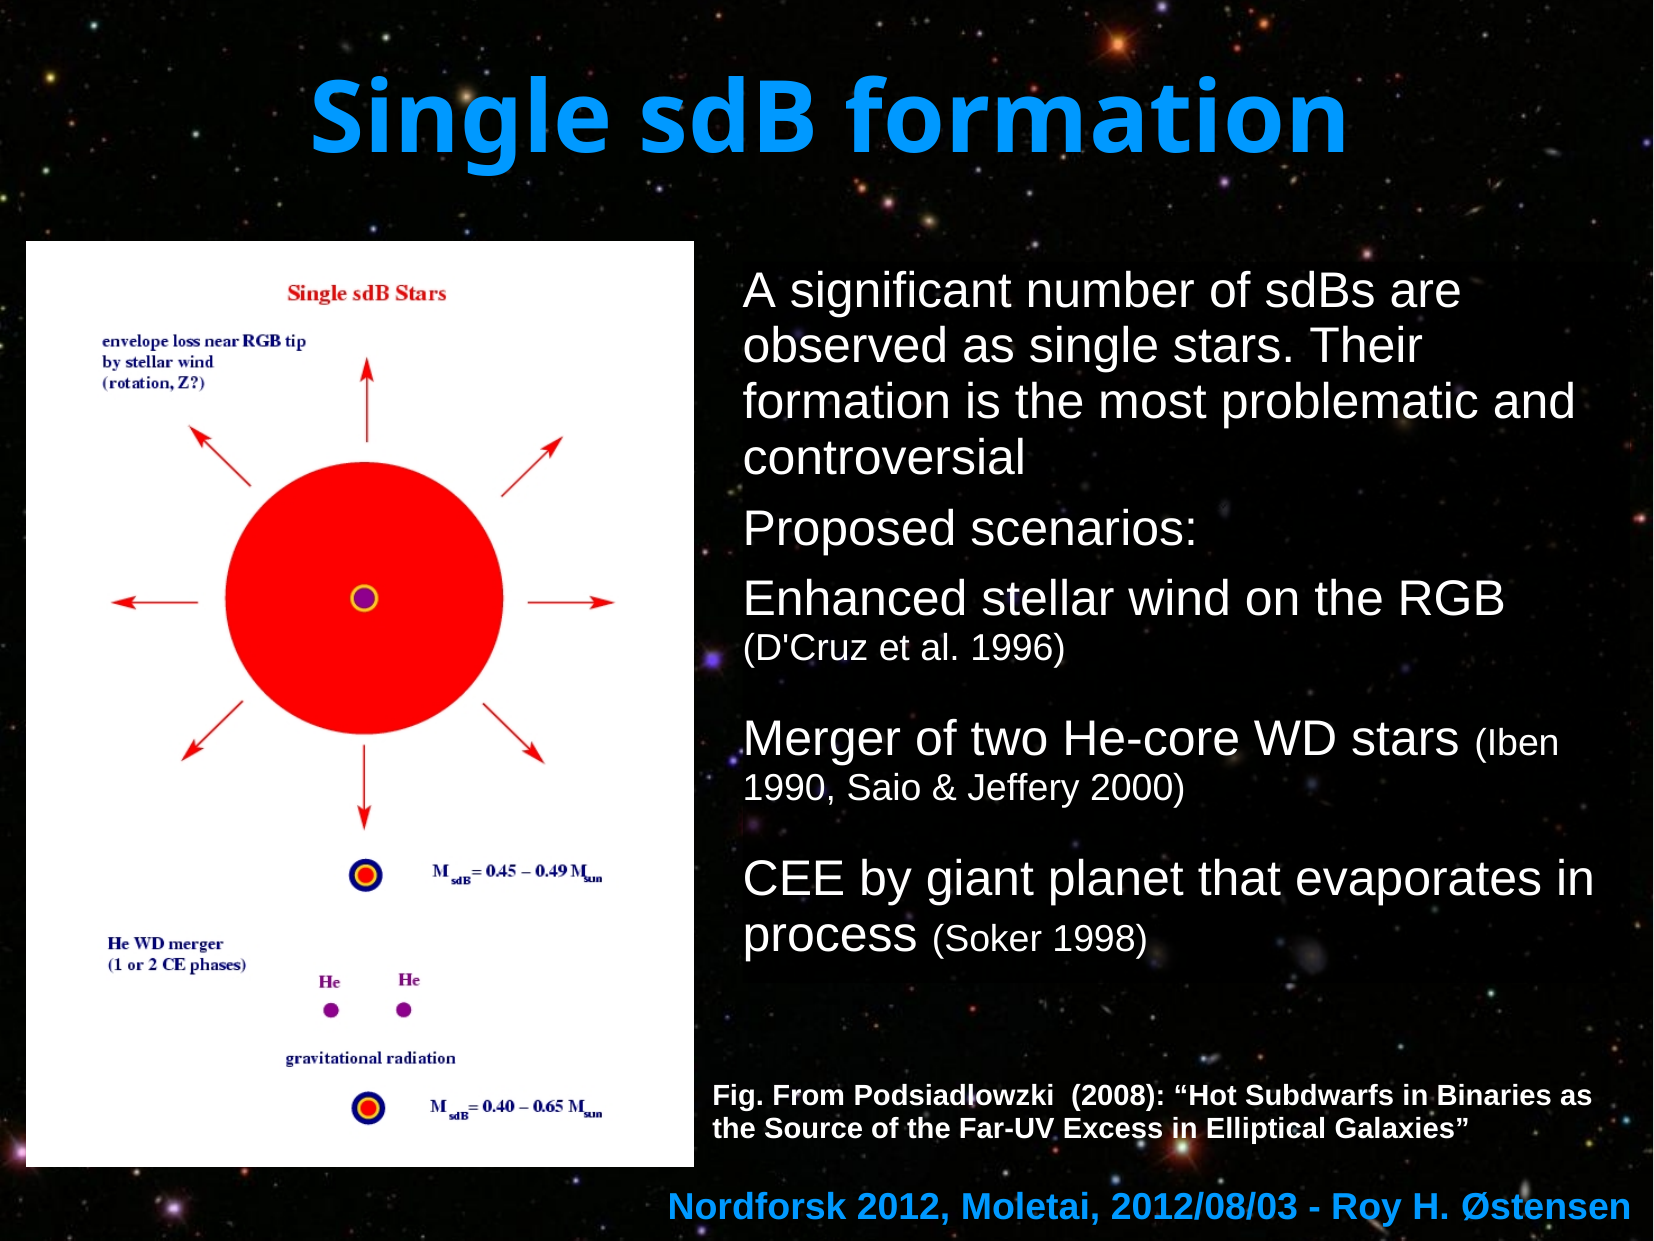

# Single sdB formation
A significant number of sdBs are observed as single stars. Their formation is the most problematic and controversial
Proposed scenarios:
Enhanced stellar wind on the RGB (D'Cruz et al. 1996)
Merger of two He-core WD stars (Iben 1990, Saio & Jeffery 2000)
CEE by giant planet that evaporates in process (Soker 1998)
Fig. From Podsiadlowzki (2008): “Hot Subdwarfs in Binaries as the Source of the Far-UV Excess in Elliptical Galaxies”